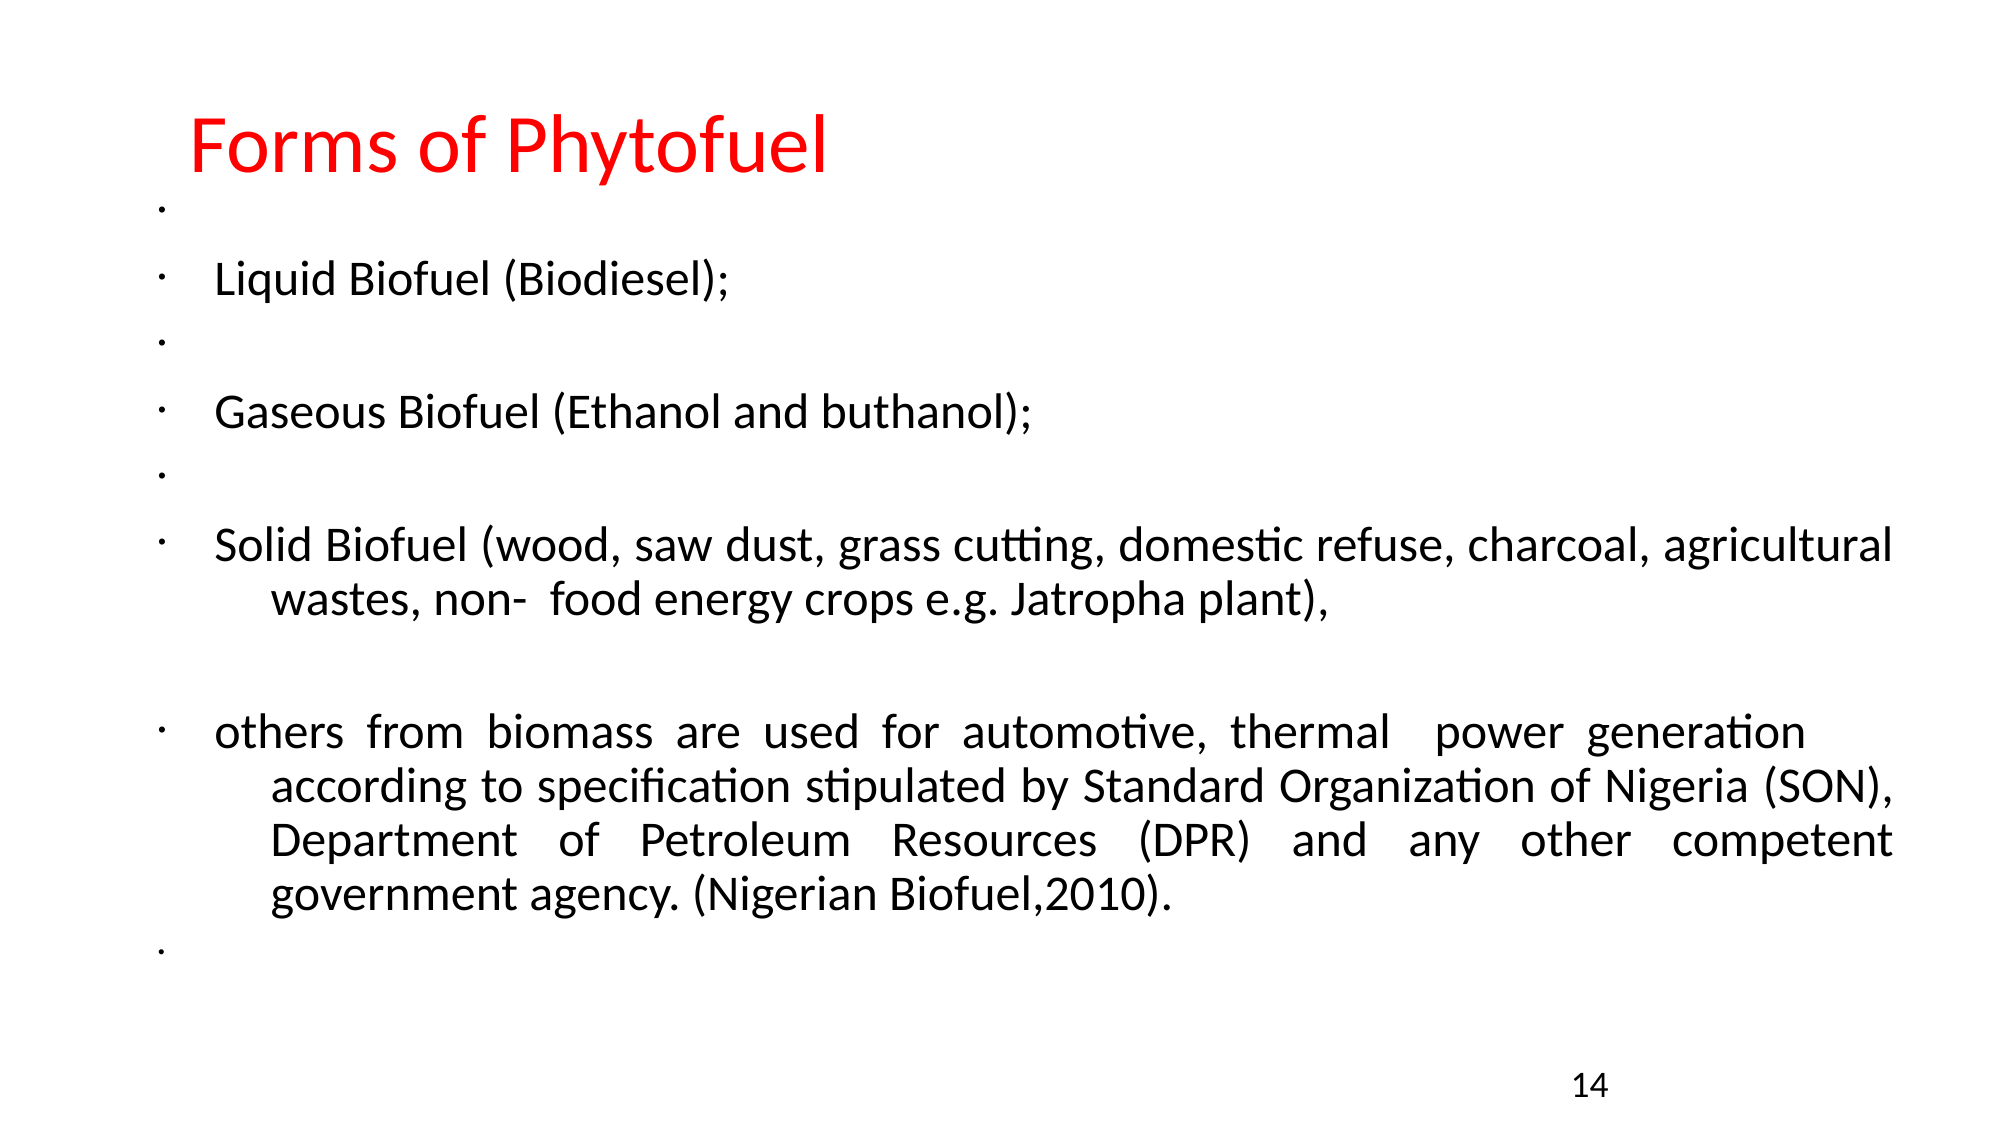

# Forms of Phytofuel
Liquid Biofuel (Biodiesel);
Gaseous Biofuel (Ethanol and buthanol);
Solid Biofuel (wood, saw dust, grass cutting, domestic refuse, charcoal, agricultural wastes, non- food energy crops e.g. Jatropha plant),
others from biomass are used for automotive, thermal power generation according to specification stipulated by Standard Organization of Nigeria (SON), Department of Petroleum Resources (DPR) and any other competent government agency. (Nigerian Biofuel,2010).